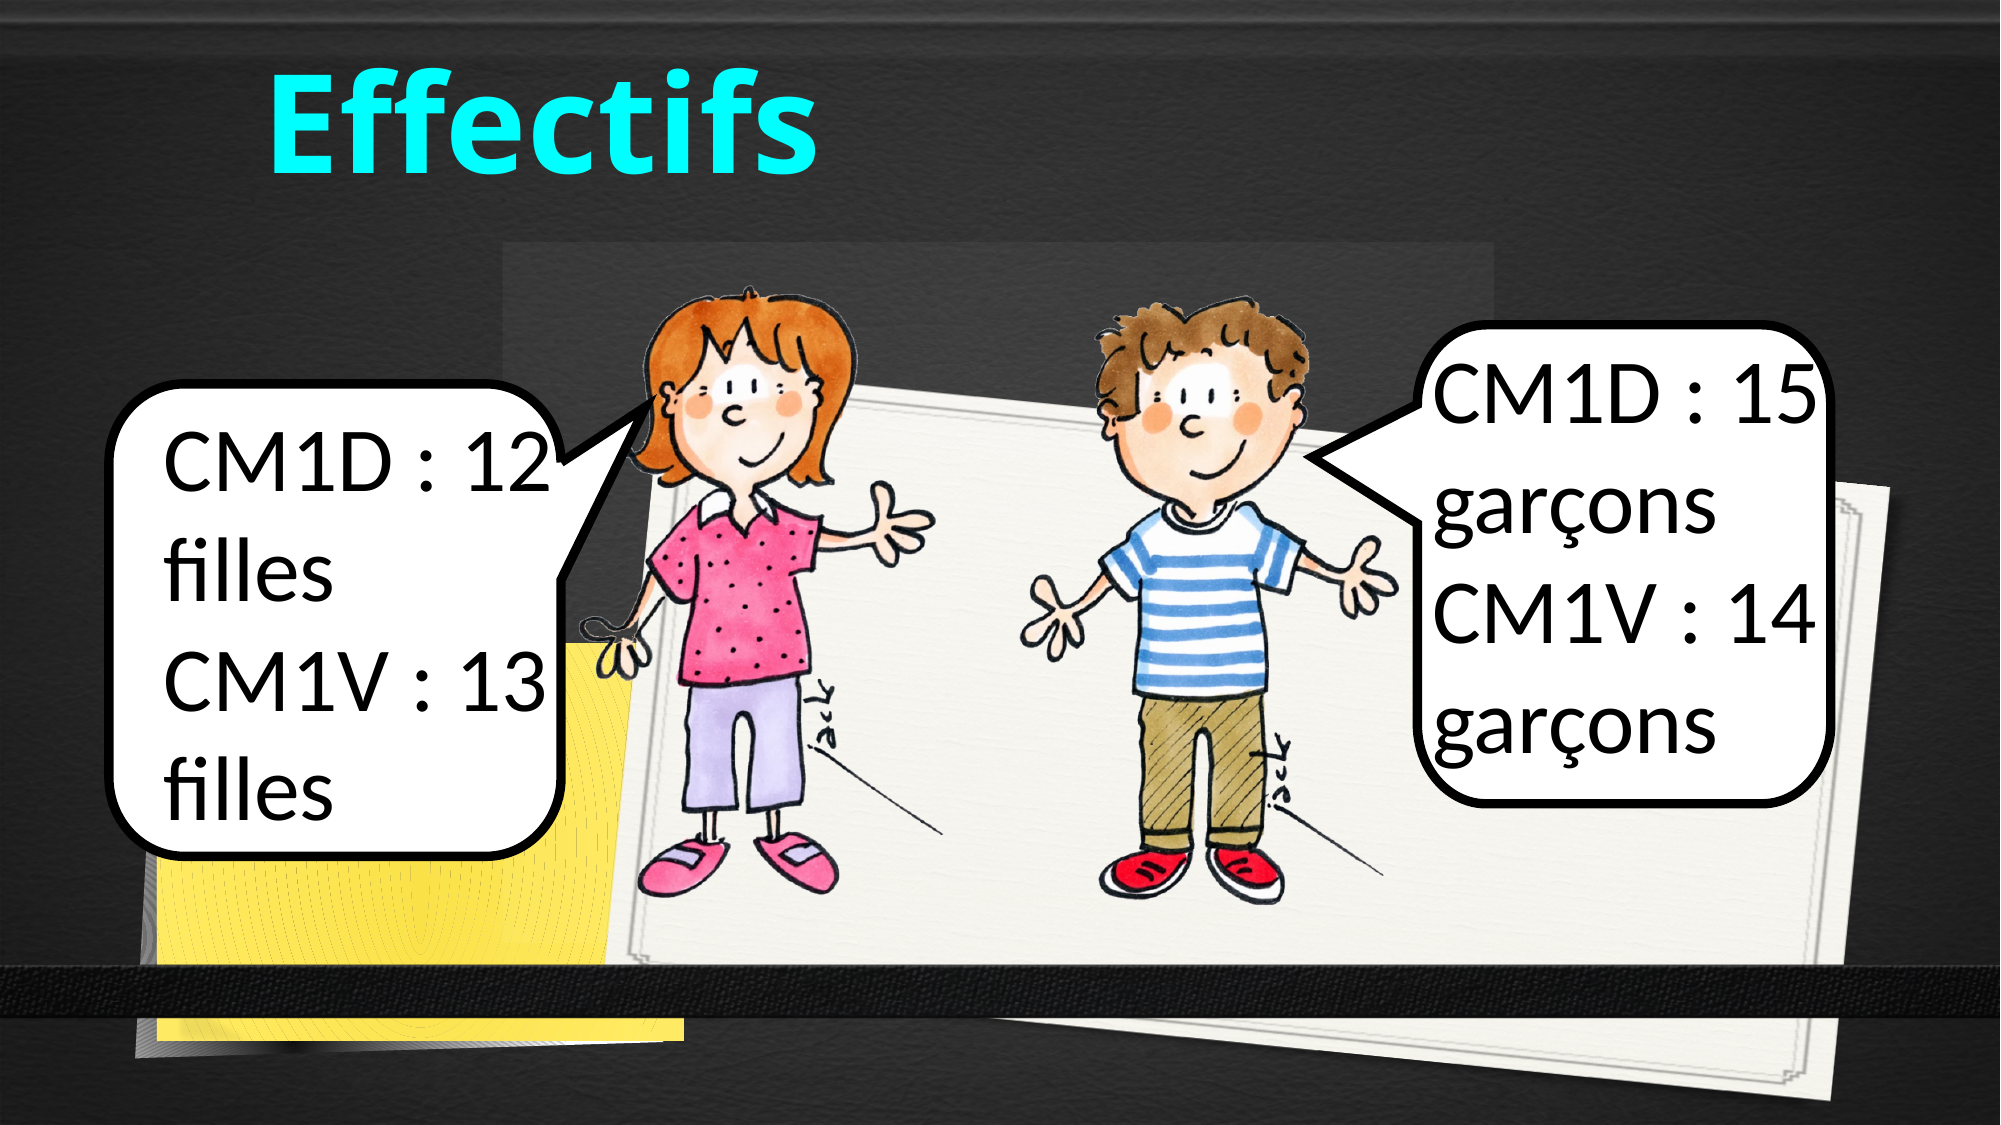

# Effectifs
CM1D : 15 garçons
CM1V : 14 garçons
CM1D : 12 filles
CM1V : 13 filles